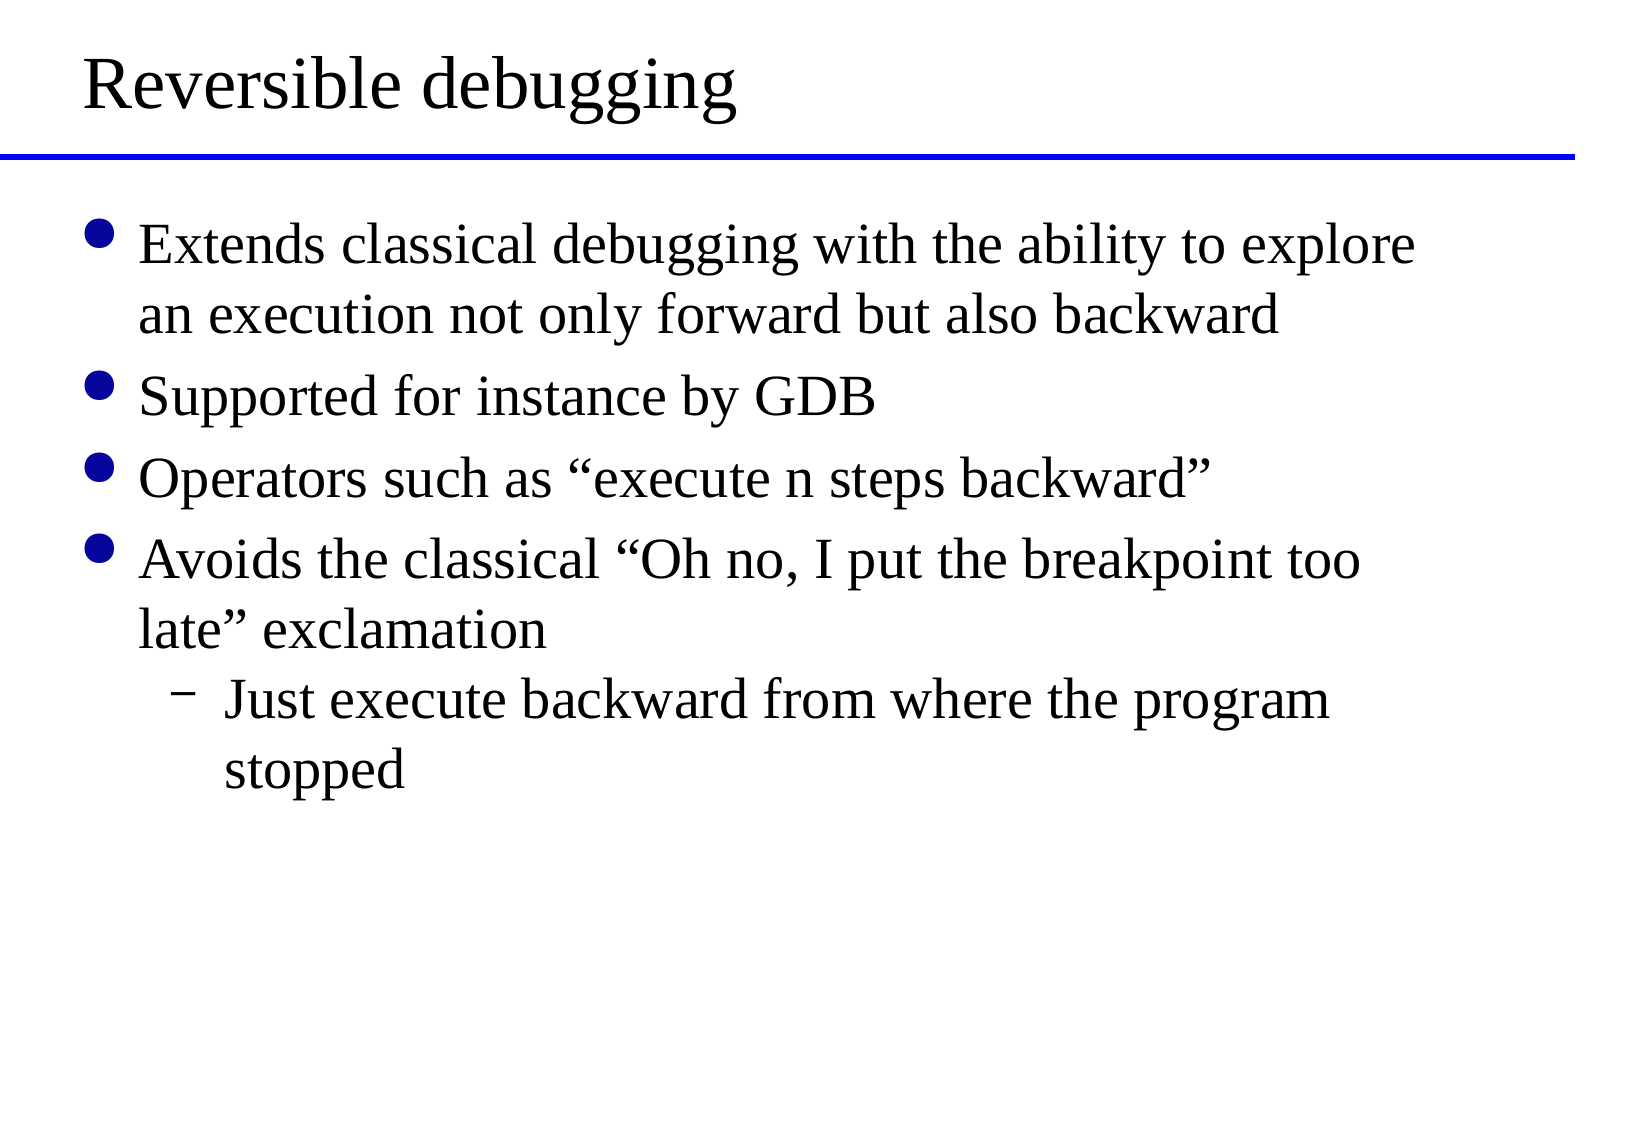

# Reversible debugging
Extends classical debugging with the ability to explore an execution not only forward but also backward
Supported for instance by GDB
Operators such as “execute n steps backward”
Avoids the classical “Oh no, I put the breakpoint too late” exclamation
Just execute backward from where the program stopped